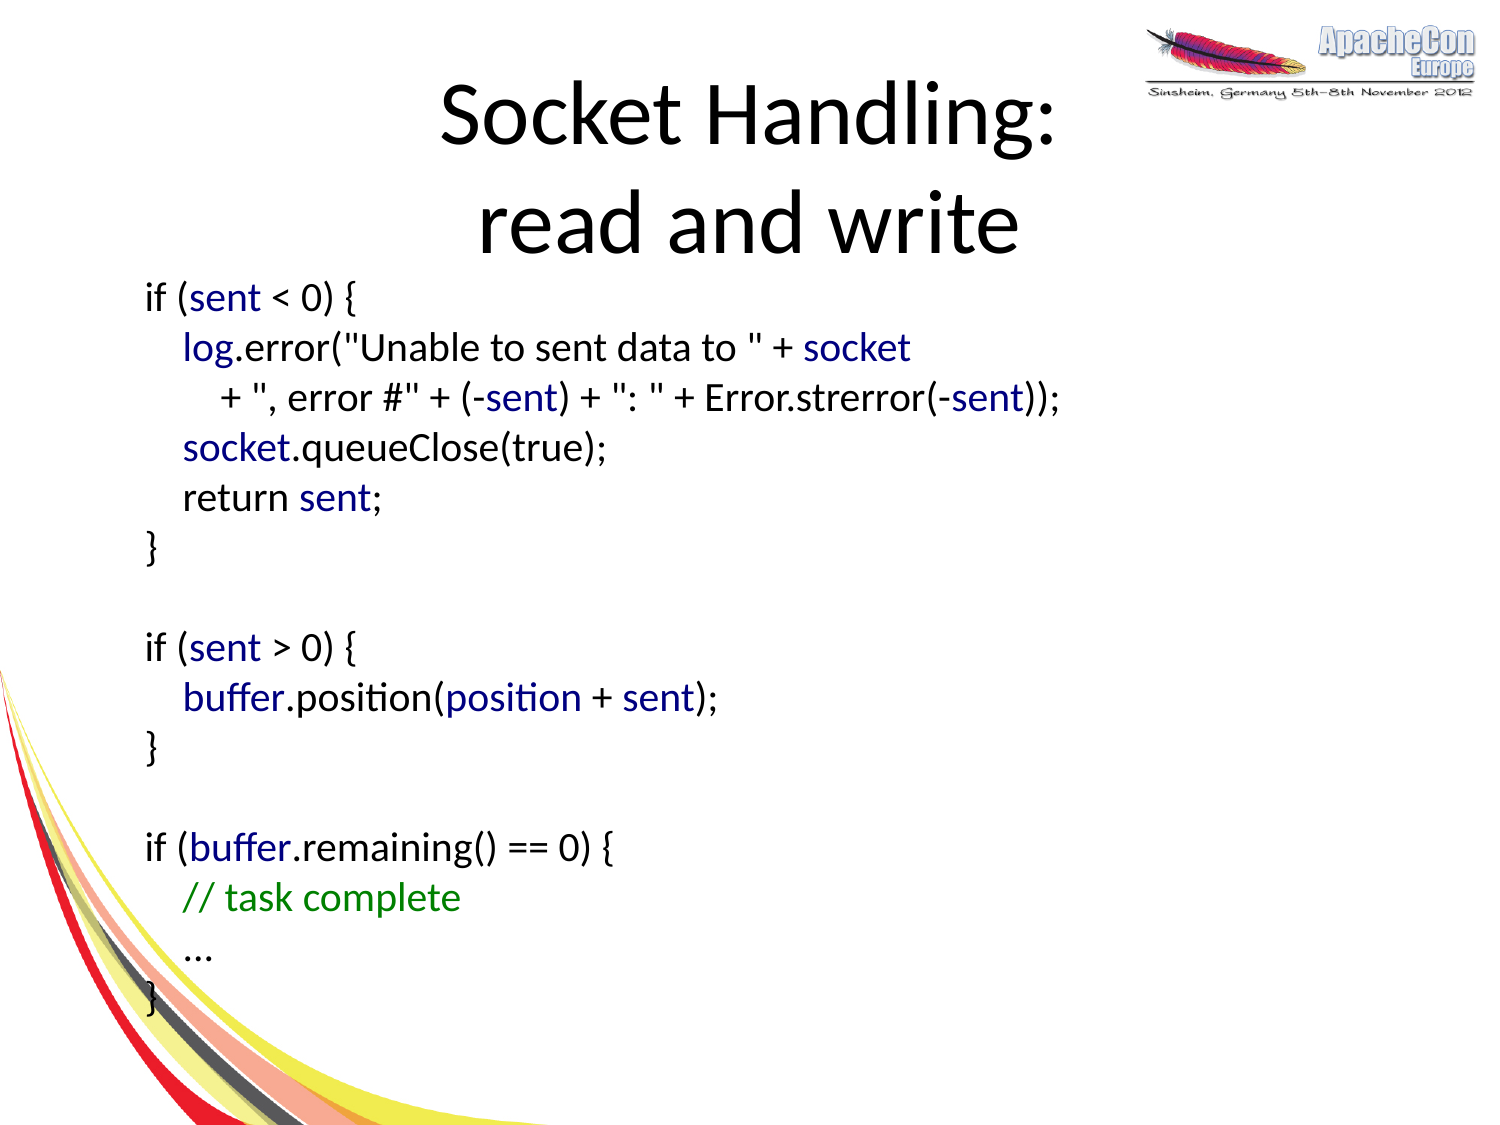

# Socket Handling: read and write
if (sent < 0) {
 log.error("Unable to sent data to " + socket
 + ", error #" + (-sent) + ": " + Error.strerror(-sent));
 socket.queueClose(true);
 return sent;
}
if (sent > 0) {
 buffer.position(position + sent);
}
if (buffer.remaining() == 0) {
 // task complete
 ...
}